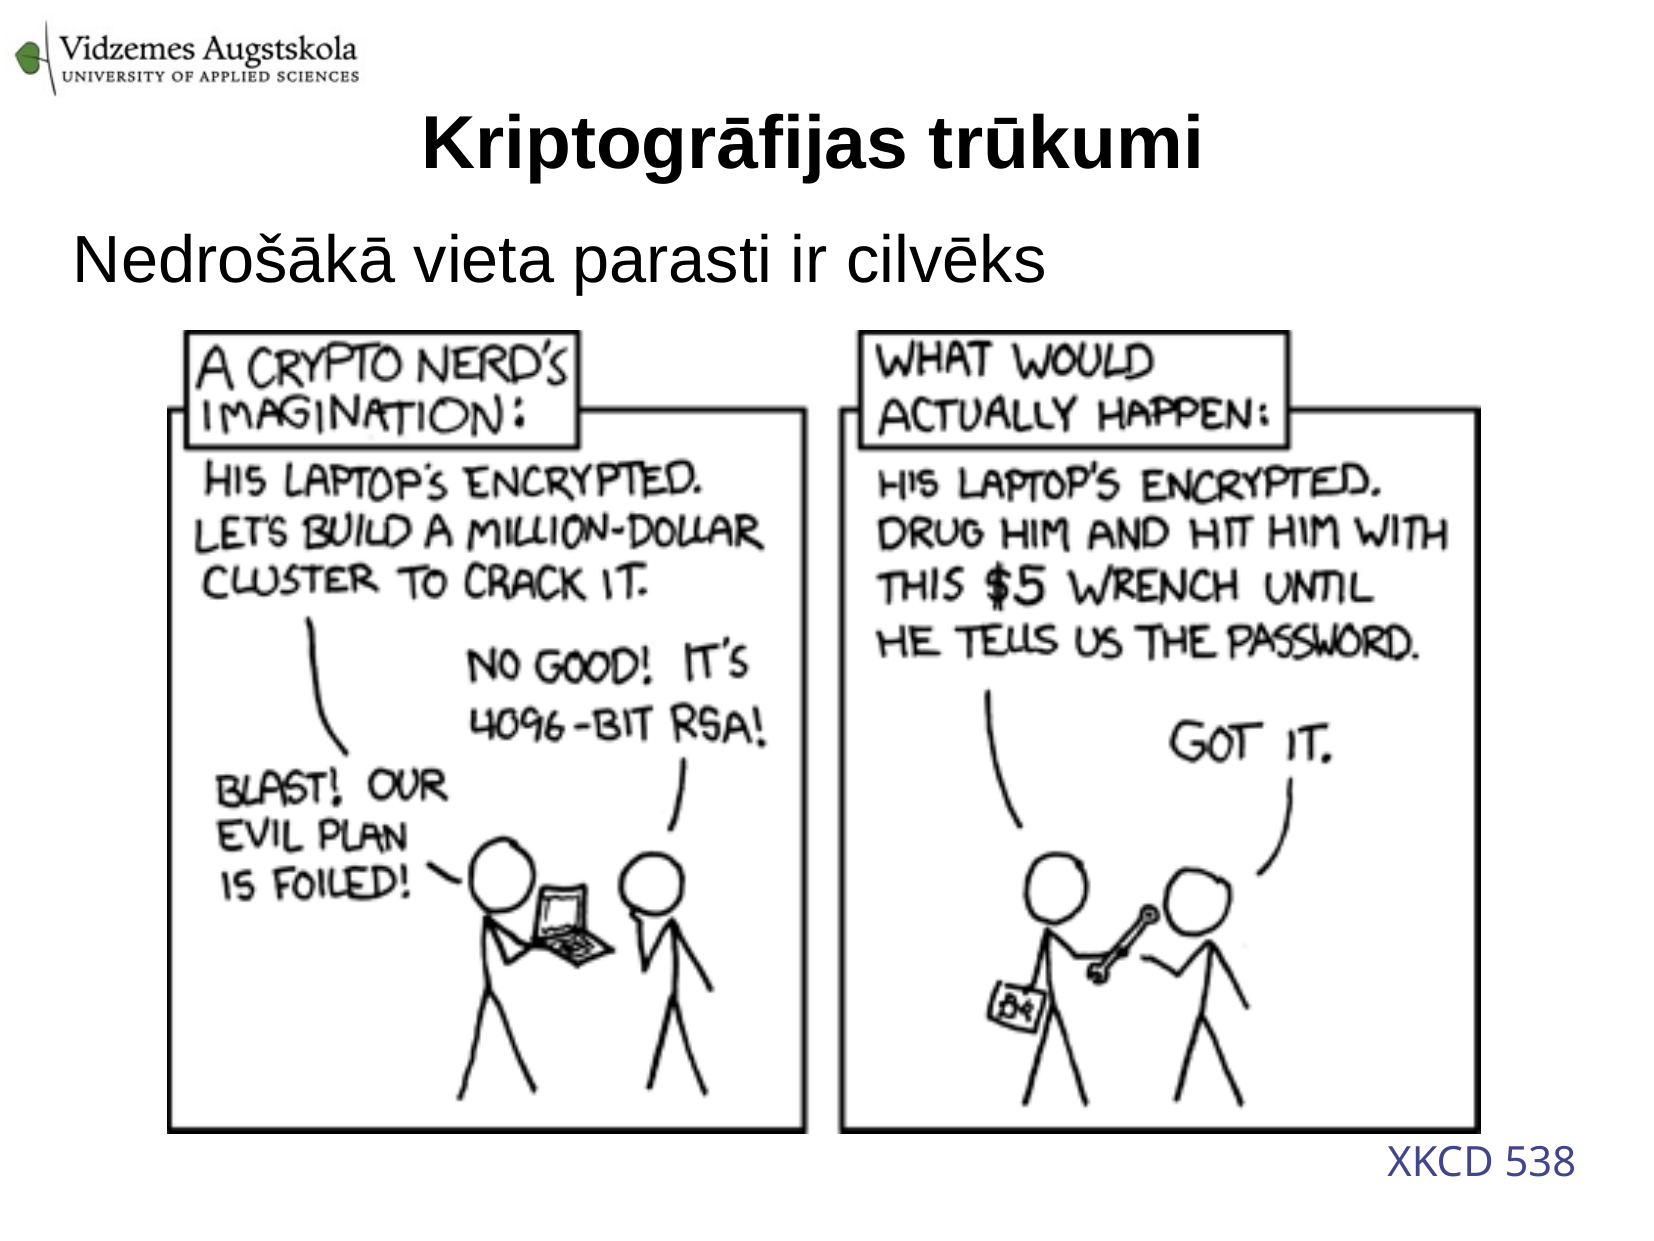

# Kriptogrāfijas trūkumi
Nedrošākā vieta parasti ir cilvēks
XKCD 538